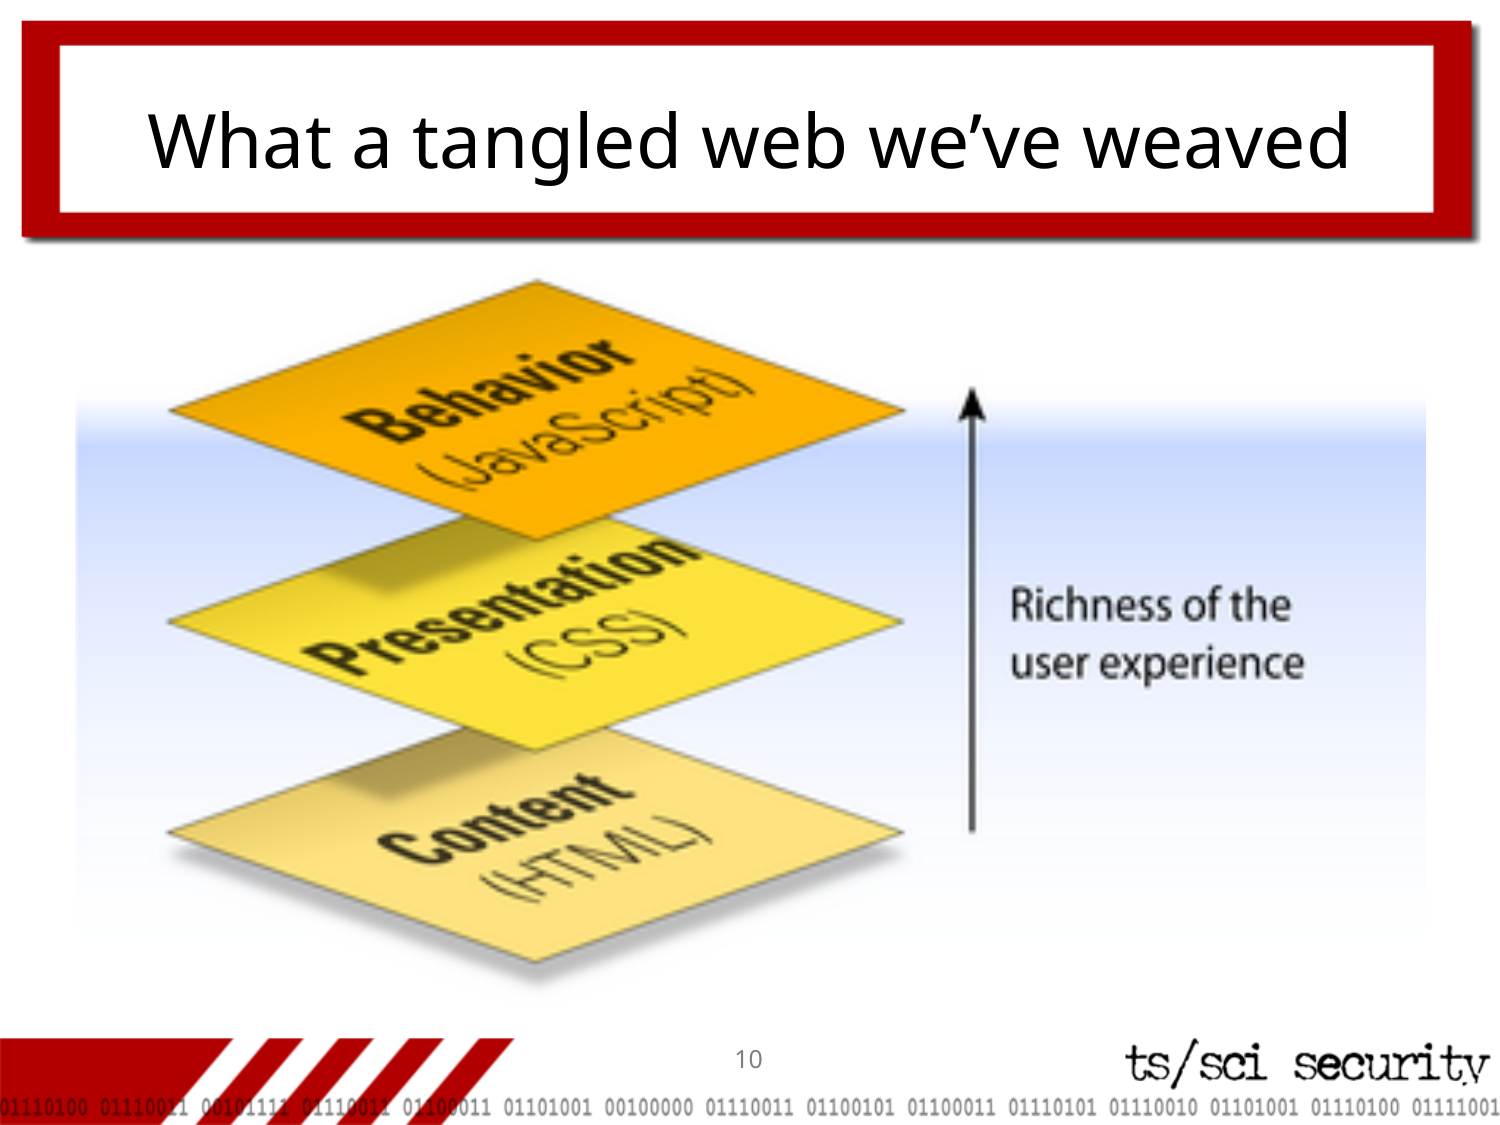

# What a tangled web we’ve weaved
10